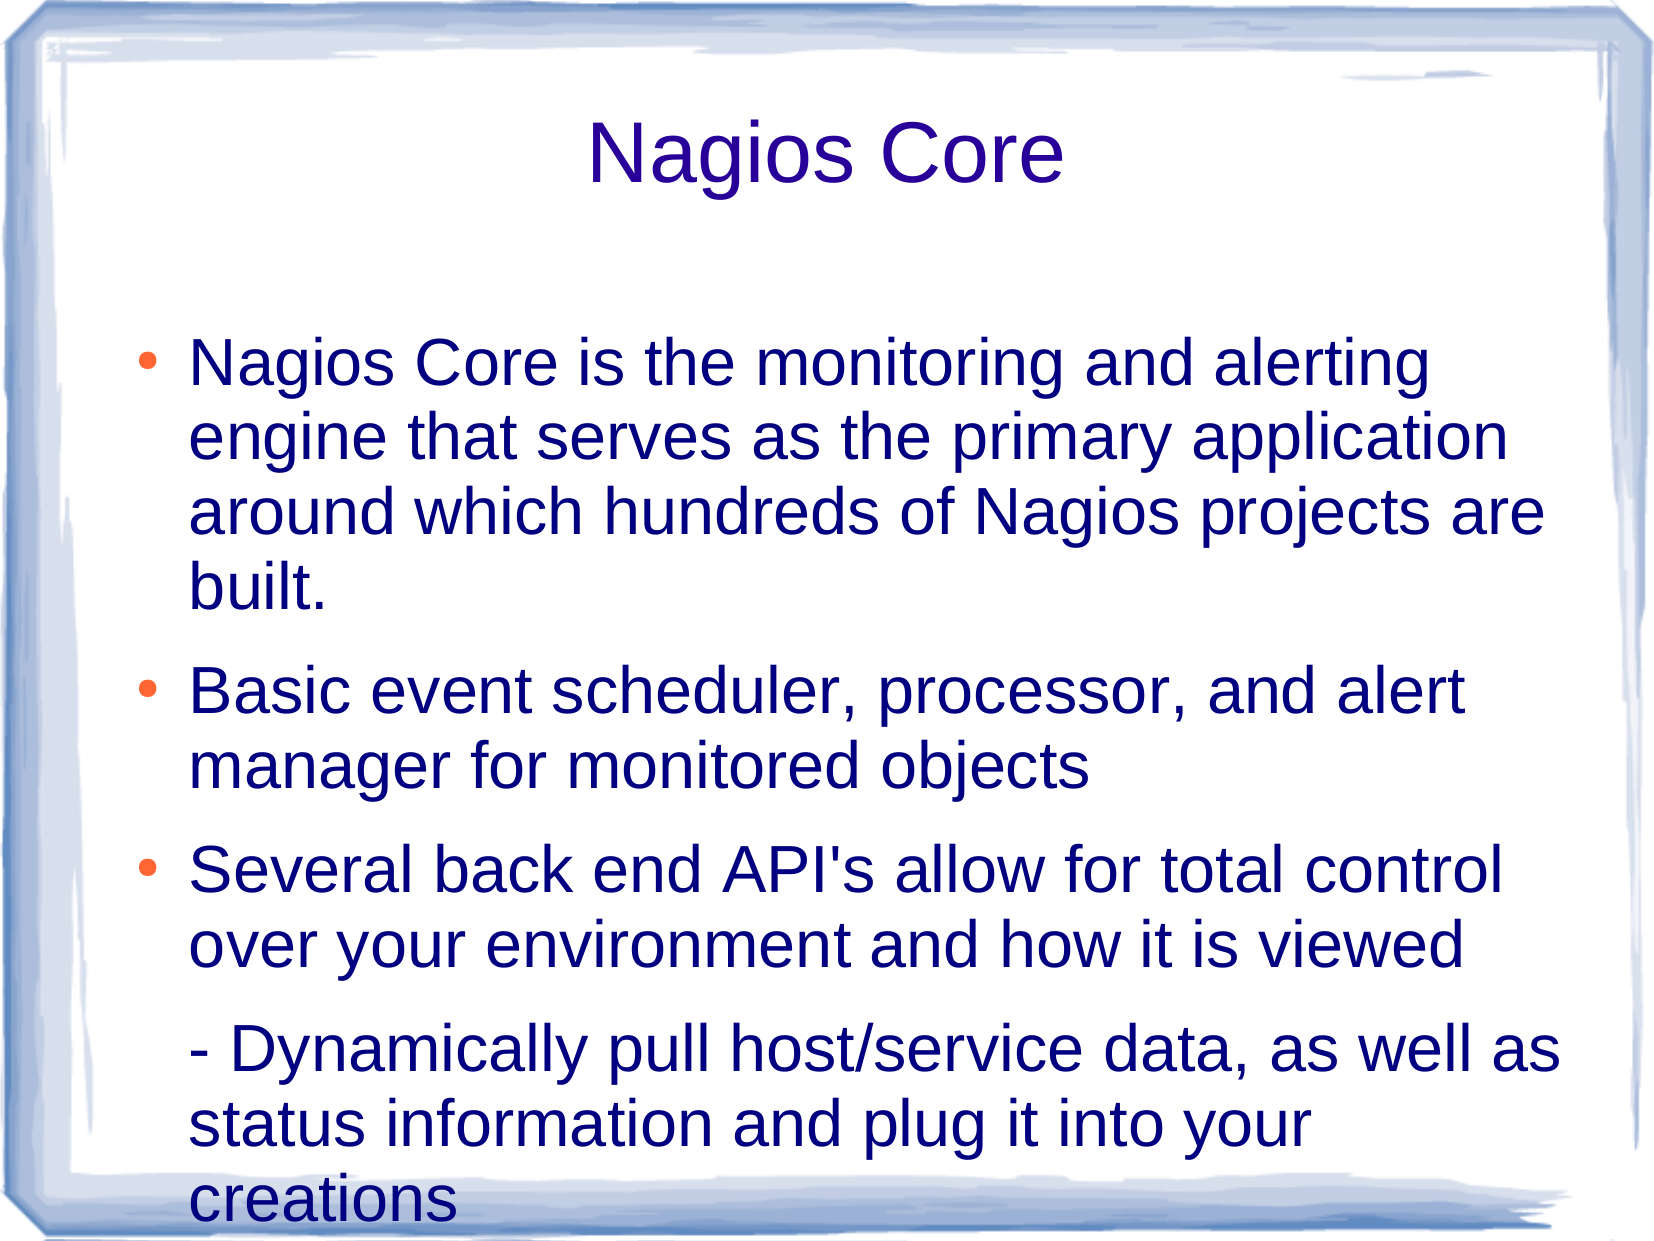

# Nagios Core
Nagios Core is the monitoring and alerting engine that serves as the primary application around which hundreds of Nagios projects are built.
Basic event scheduler, processor, and alert manager for monitored objects
Several back end API's allow for total control over your environment and how it is viewed
- Dynamically pull host/service data, as well as status information and plug it into your creations